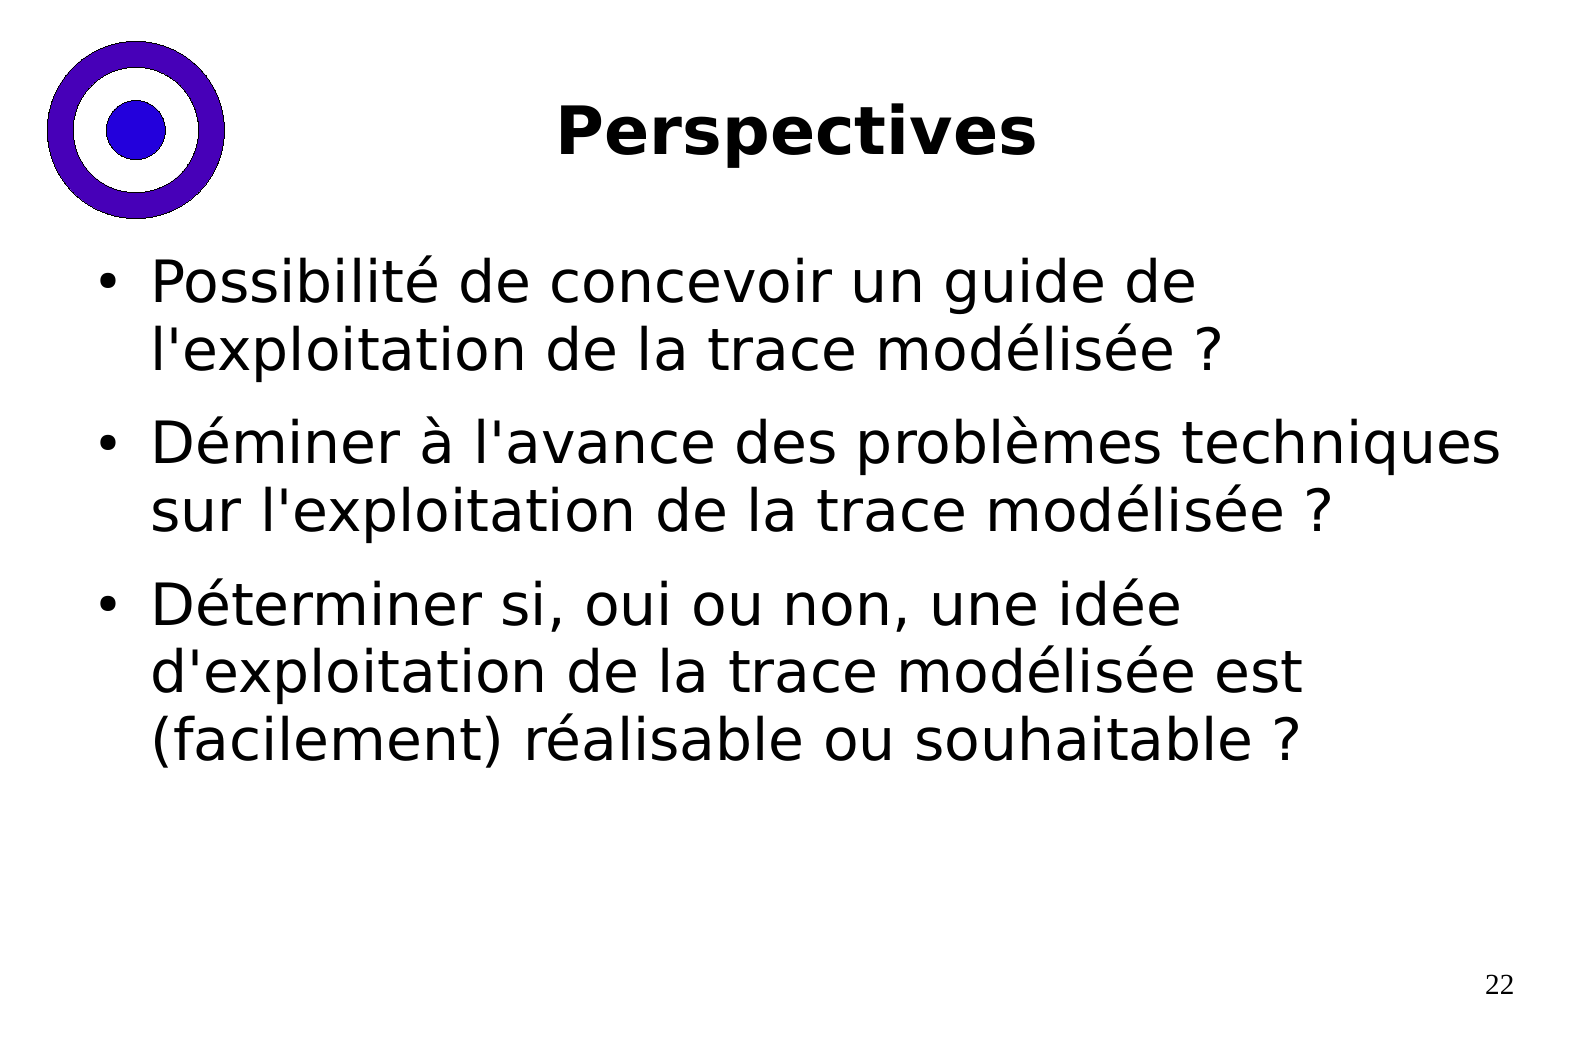

# Perspectives
Possibilité de concevoir un guide de l'exploitation de la trace modélisée ?
Déminer à l'avance des problèmes techniques sur l'exploitation de la trace modélisée ?
Déterminer si, oui ou non, une idée d'exploitation de la trace modélisée est (facilement) réalisable ou souhaitable ?
22